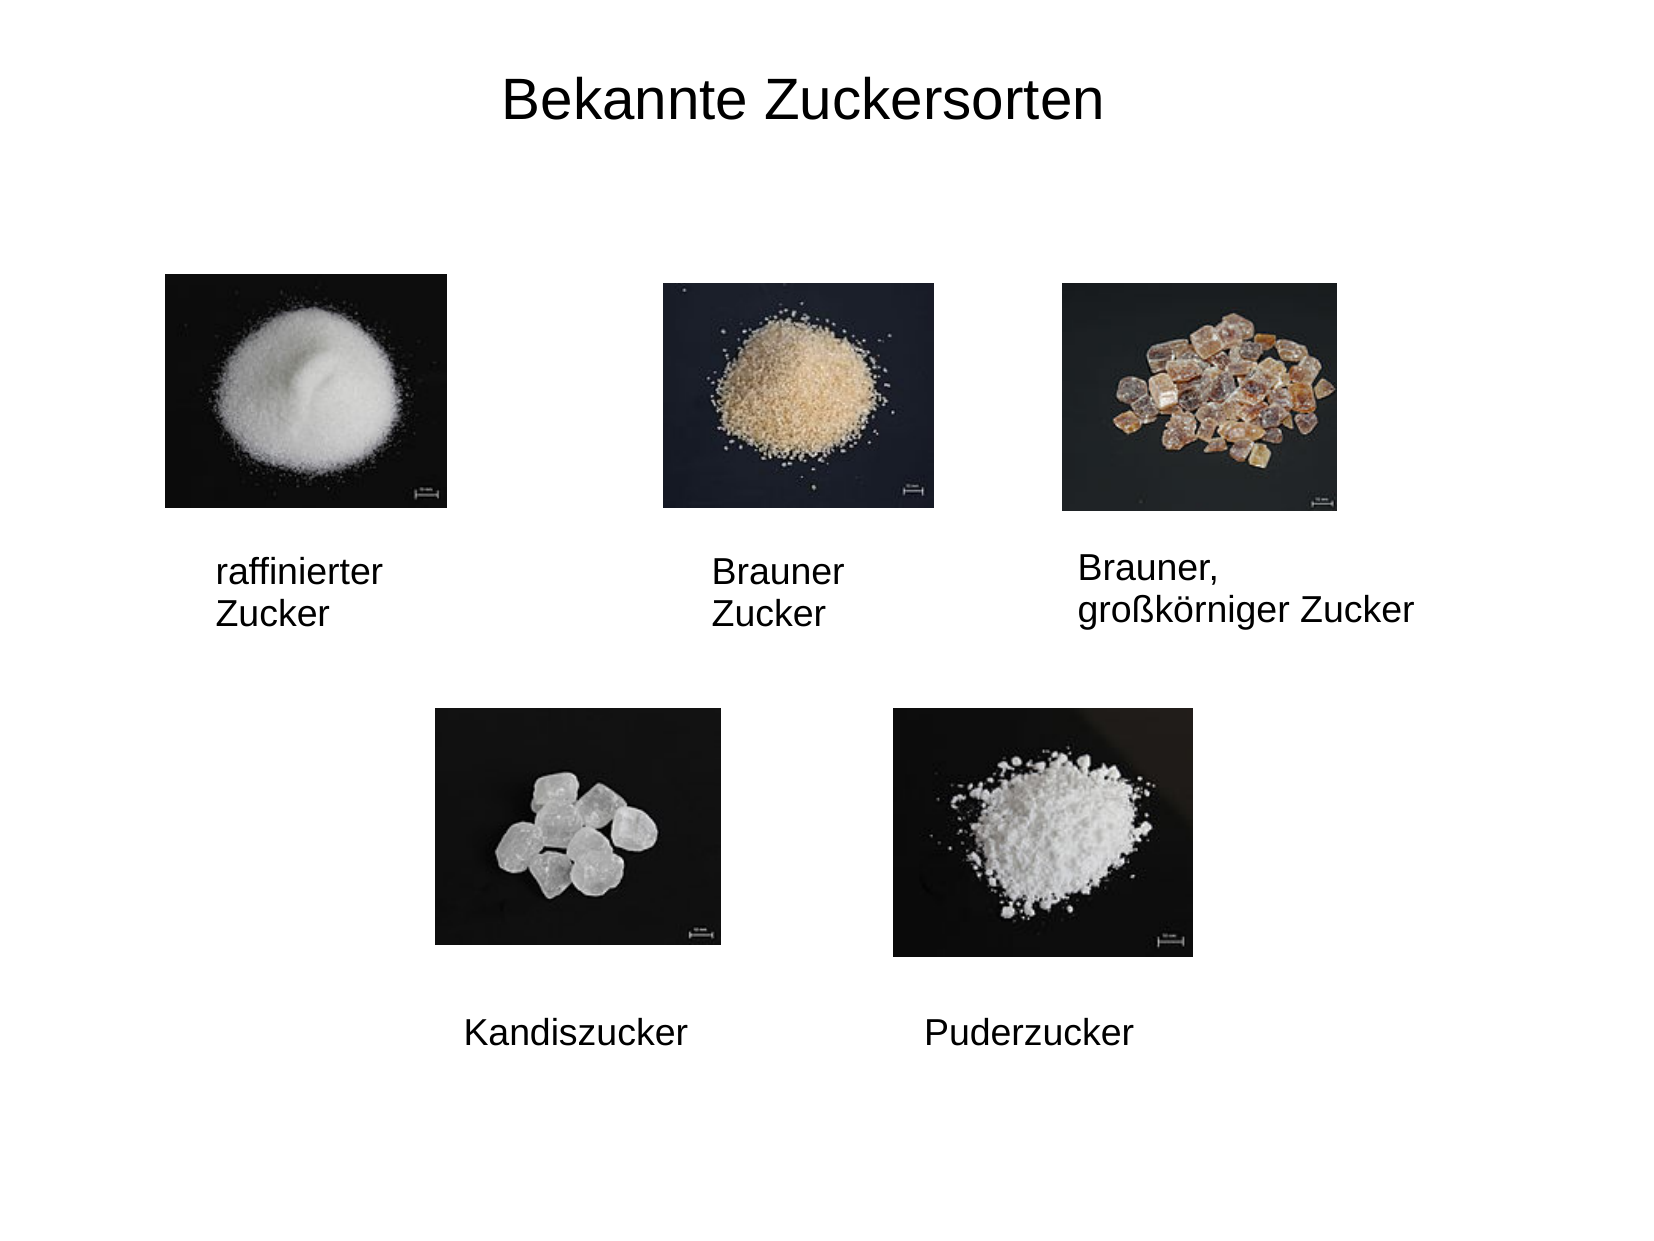

Bekannte Zuckersorten
Brauner, großkörniger Zucker
raffinierter Zucker
Brauner Zucker
Kandiszucker
Puderzucker